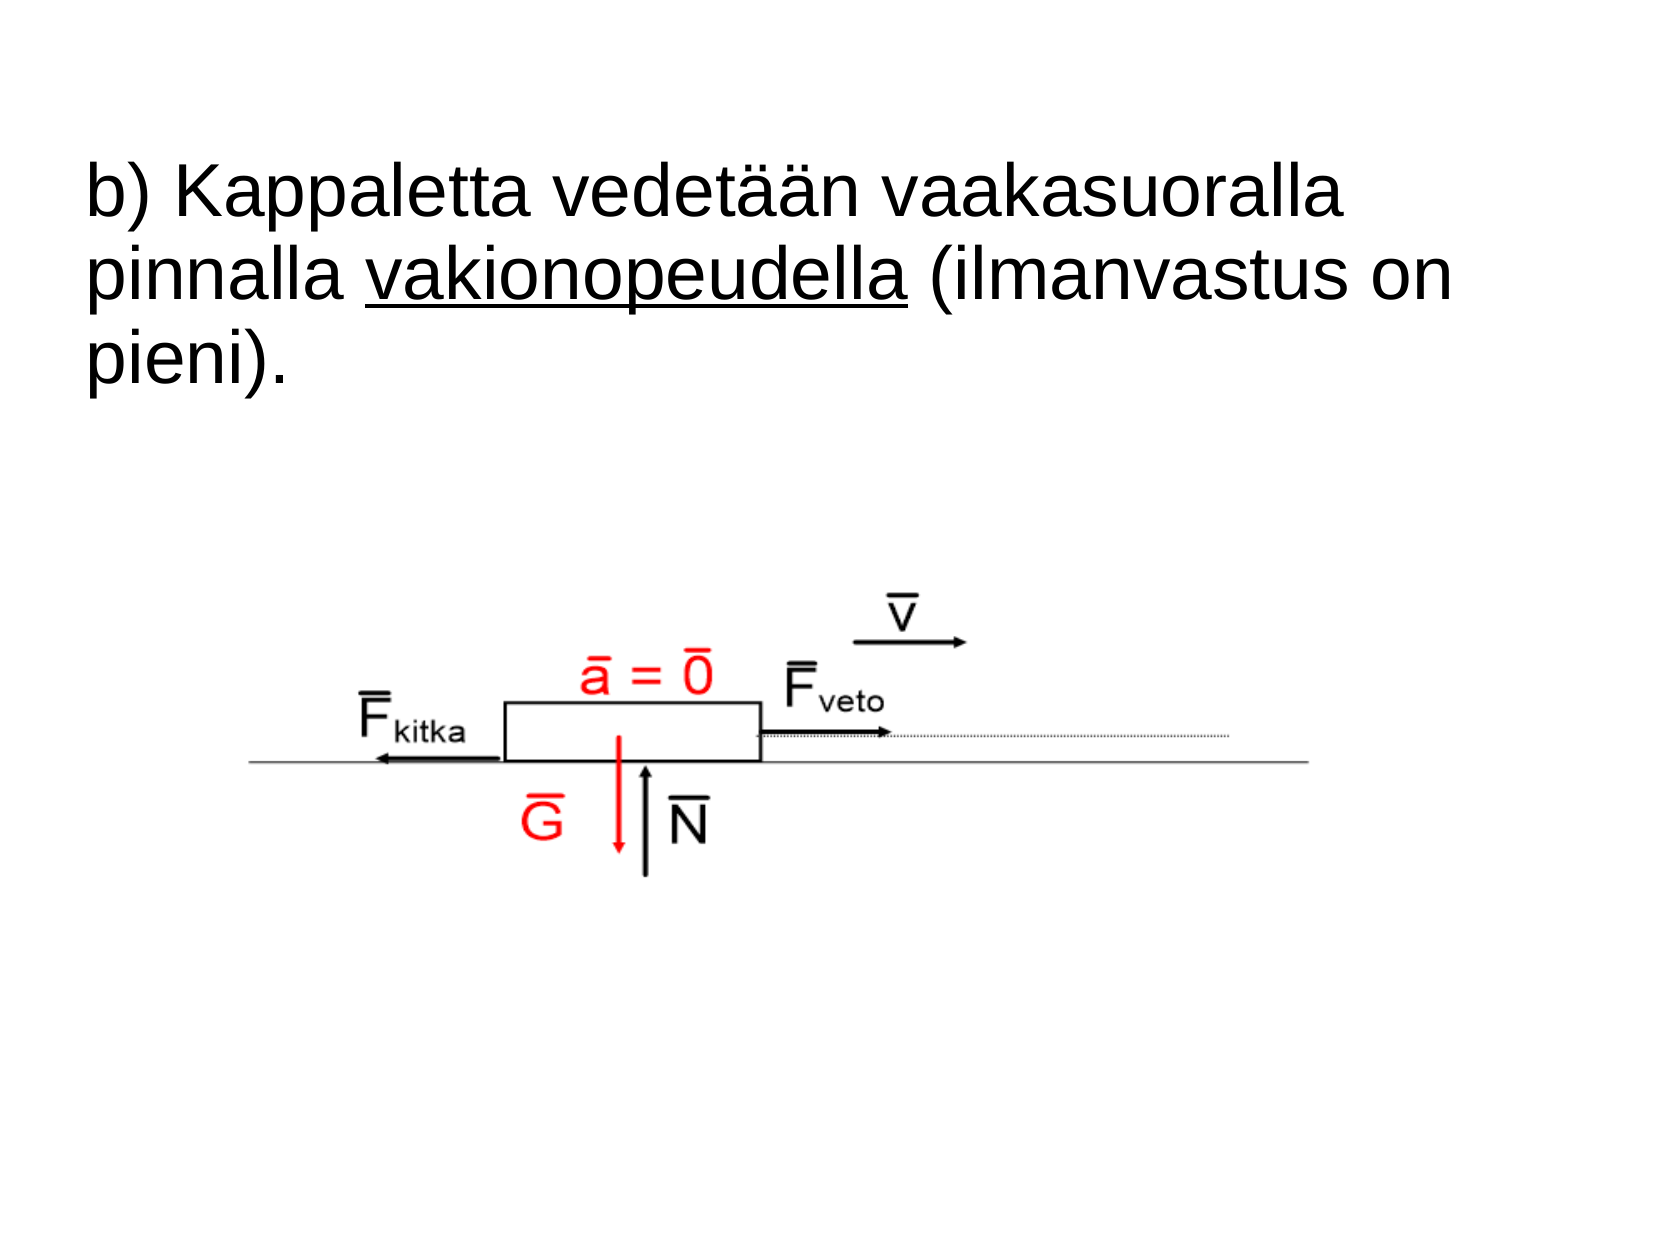

b) Kappaletta vedetään vaakasuoralla pinnalla vakionopeudella (ilmanvastus on pieni).